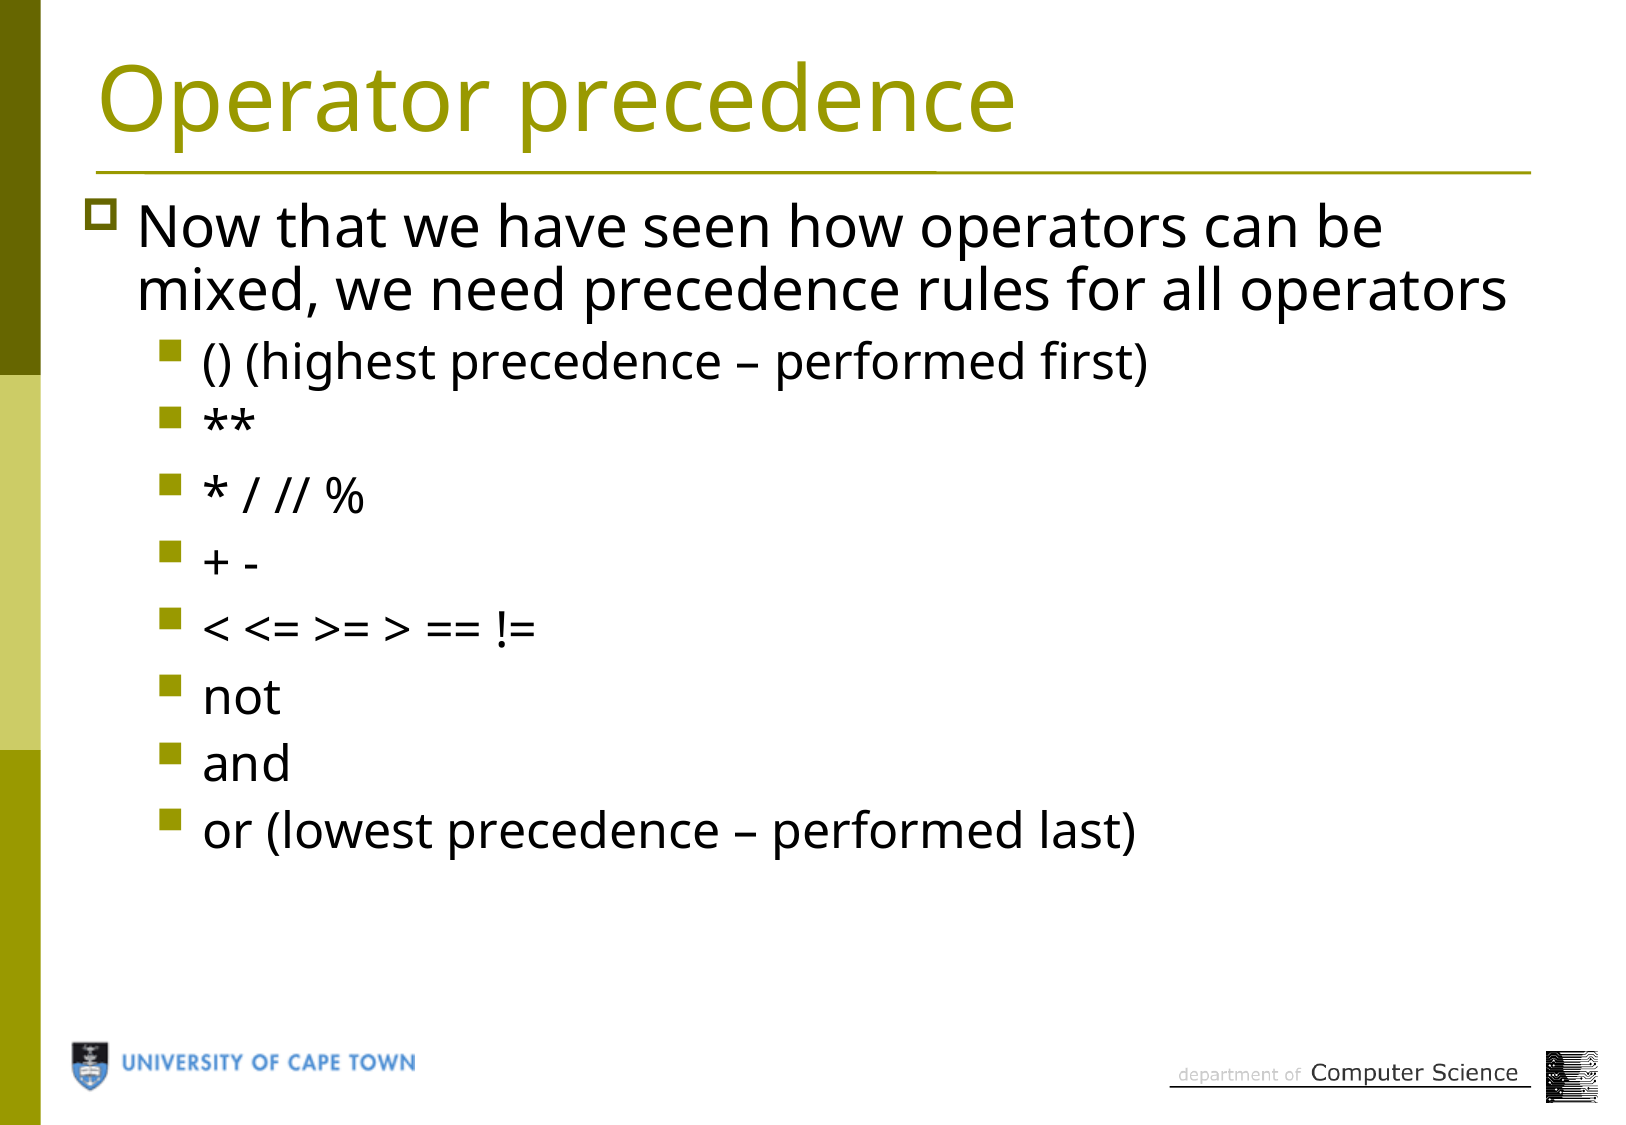

# Operator precedence
Now that we have seen how operators can be mixed, we need precedence rules for all operators
() (highest precedence – performed first)
**
* / // %
+ -
< <= >= > == !=
not
and
or (lowest precedence – performed last)